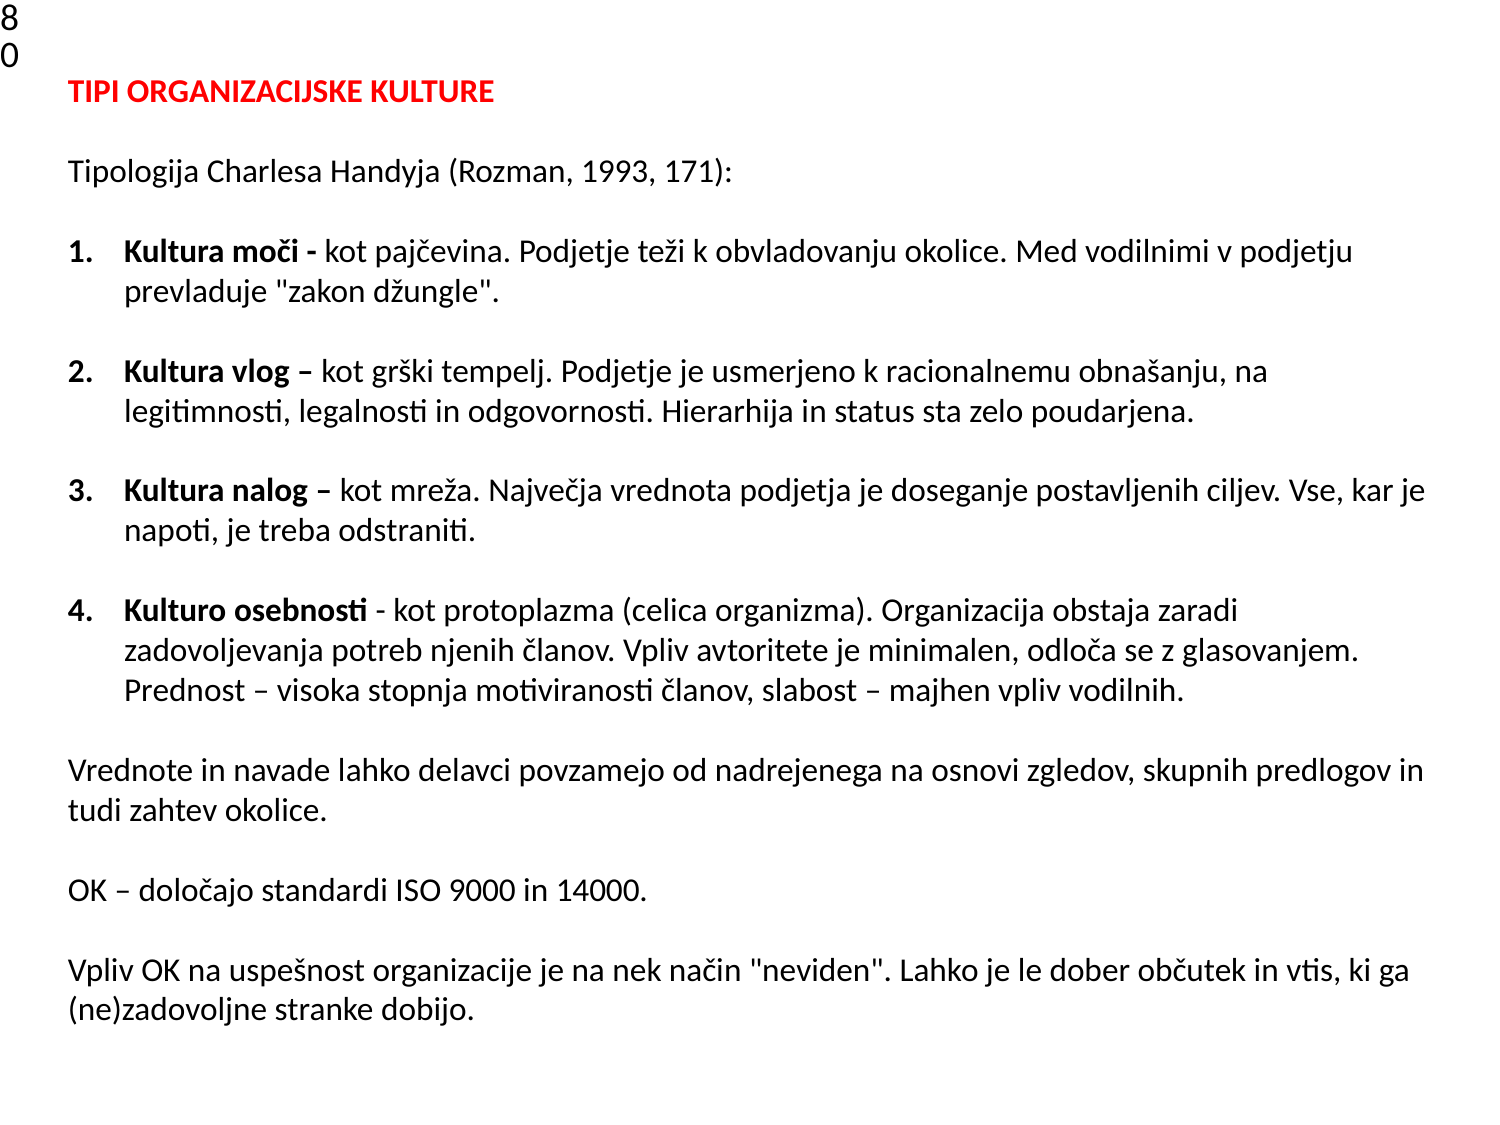

TIPI ORGANIZACIJSKE KULTURE
Tipologija Charlesa Handyja (Rozman, 1993, 171):
Kultura moči - kot pajčevina. Podjetje teži k obvladovanju okolice. Med vodilnimi v podjetju prevladuje "zakon džungle".
Kultura vlog – kot grški tempelj. Podjetje je usmerjeno k racionalnemu obnašanju, na legitimnosti, legalnosti in odgovornosti. Hierarhija in status sta zelo poudarjena.
Kultura nalog – kot mreža. Največja vrednota podjetja je doseganje postavljenih ciljev. Vse, kar je napoti, je treba odstraniti.
Kulturo osebnosti - kot protoplazma (celica organizma). Organizacija obstaja zaradi zadovoljevanja potreb njenih članov. Vpliv avtoritete je minimalen, odloča se z glasovanjem. Prednost – visoka stopnja motiviranosti članov, slabost – majhen vpliv vodilnih.
Vrednote in navade lahko delavci povzamejo od nadrejenega na osnovi zgledov, skupnih predlogov in tudi zahtev okolice.
OK – določajo standardi ISO 9000 in 14000.
Vpliv OK na uspešnost organizacije je na nek način "neviden". Lahko je le dober občutek in vtis, ki ga (ne)zadovoljne stranke dobijo.